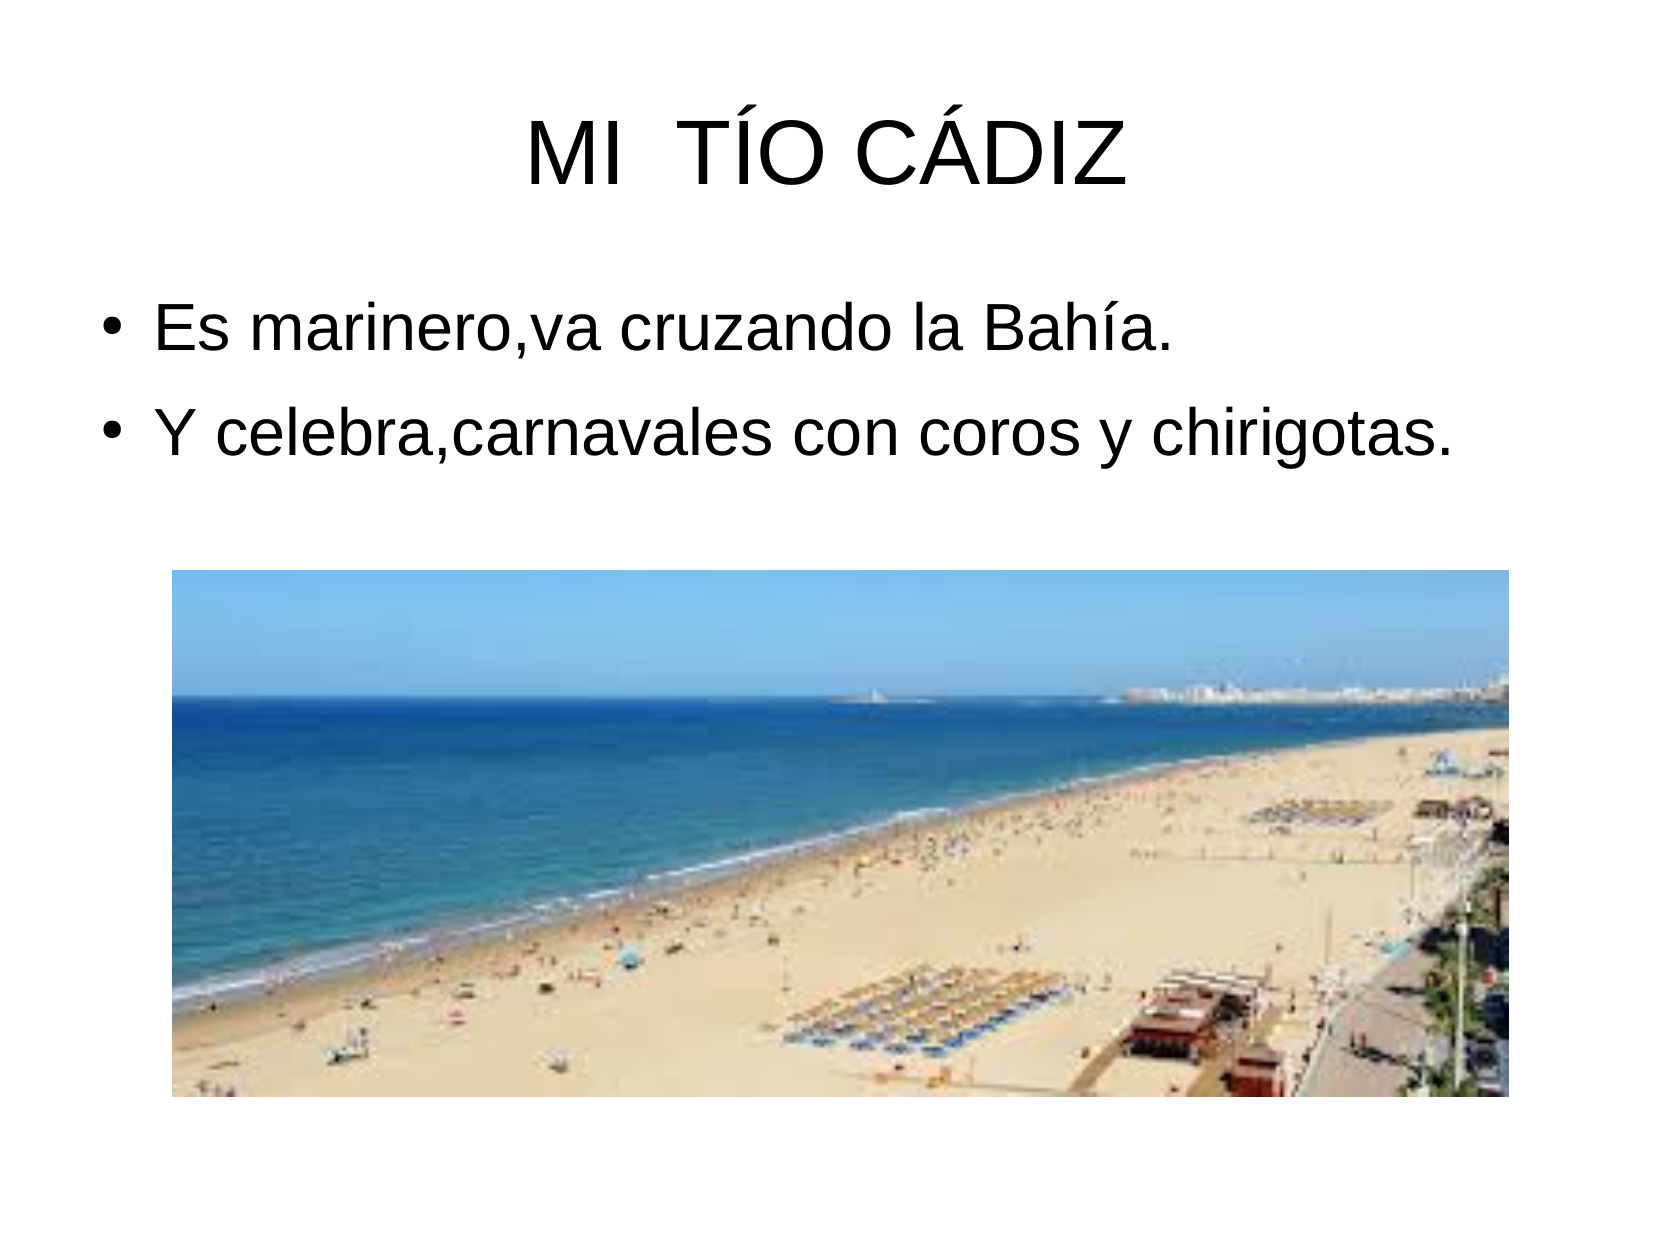

# MI TÍO CÁDIZ
Es marinero,va cruzando la Bahía.
Y celebra,carnavales con coros y chirigotas.